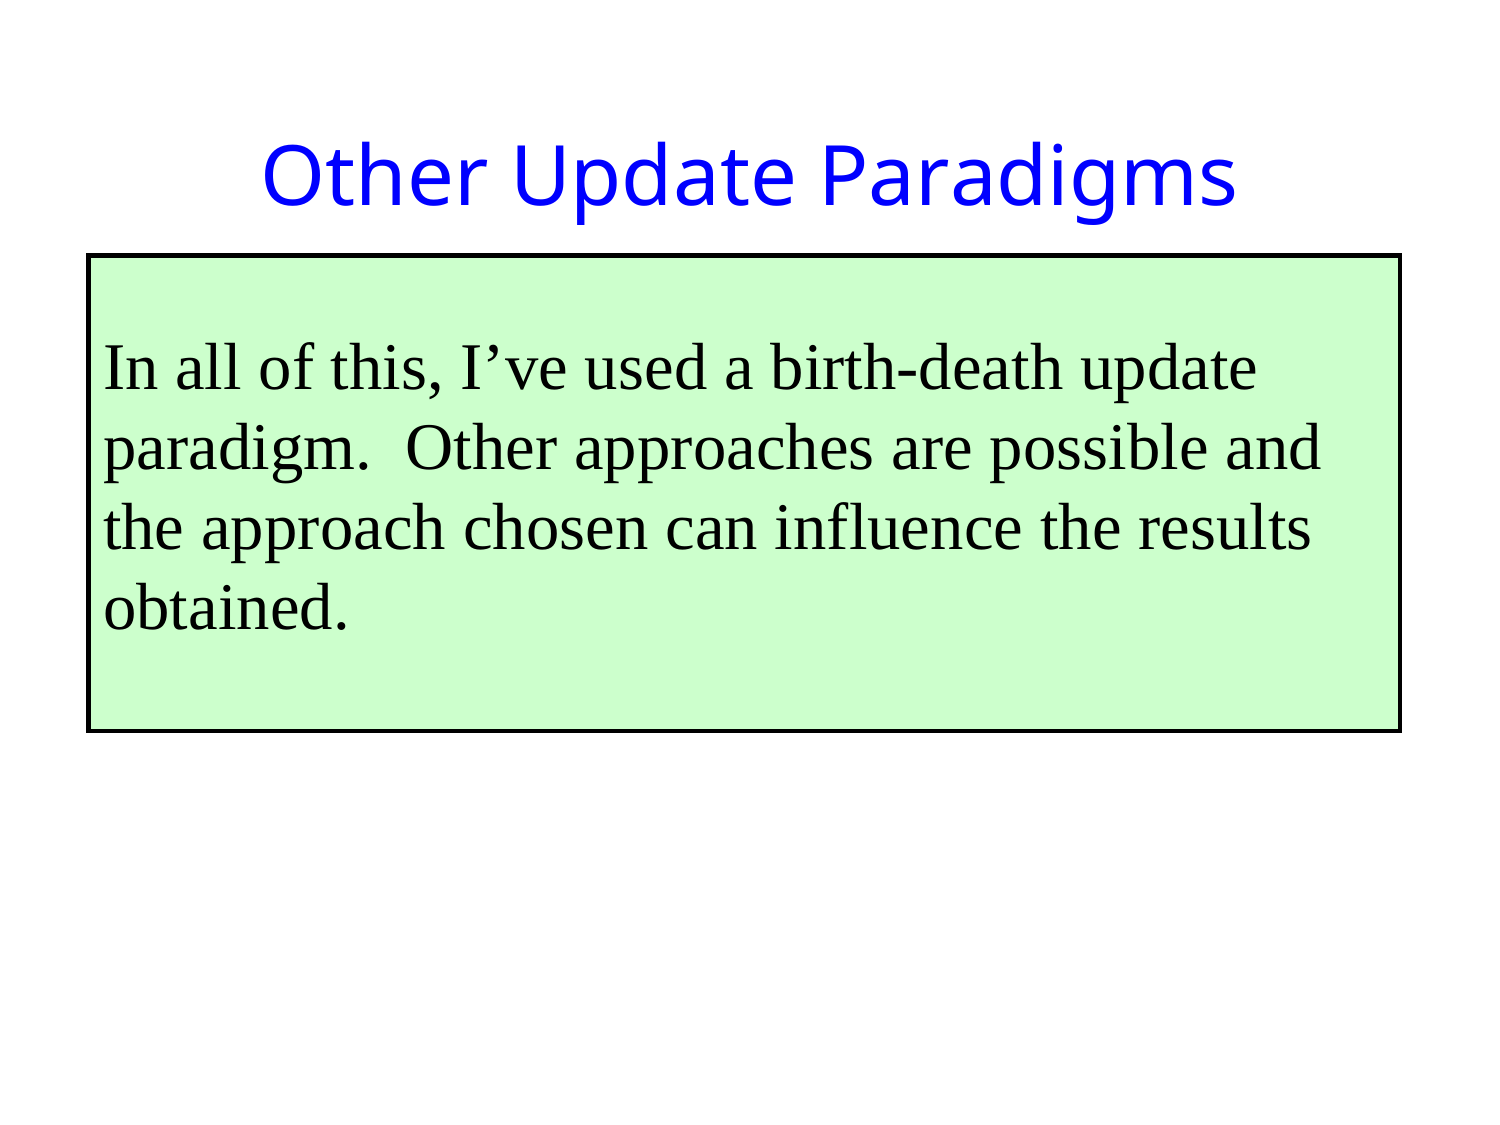

# Other Update Paradigms
In all of this, I’ve used a birth-death update paradigm. Other approaches are possible and the approach chosen can influence the results obtained.